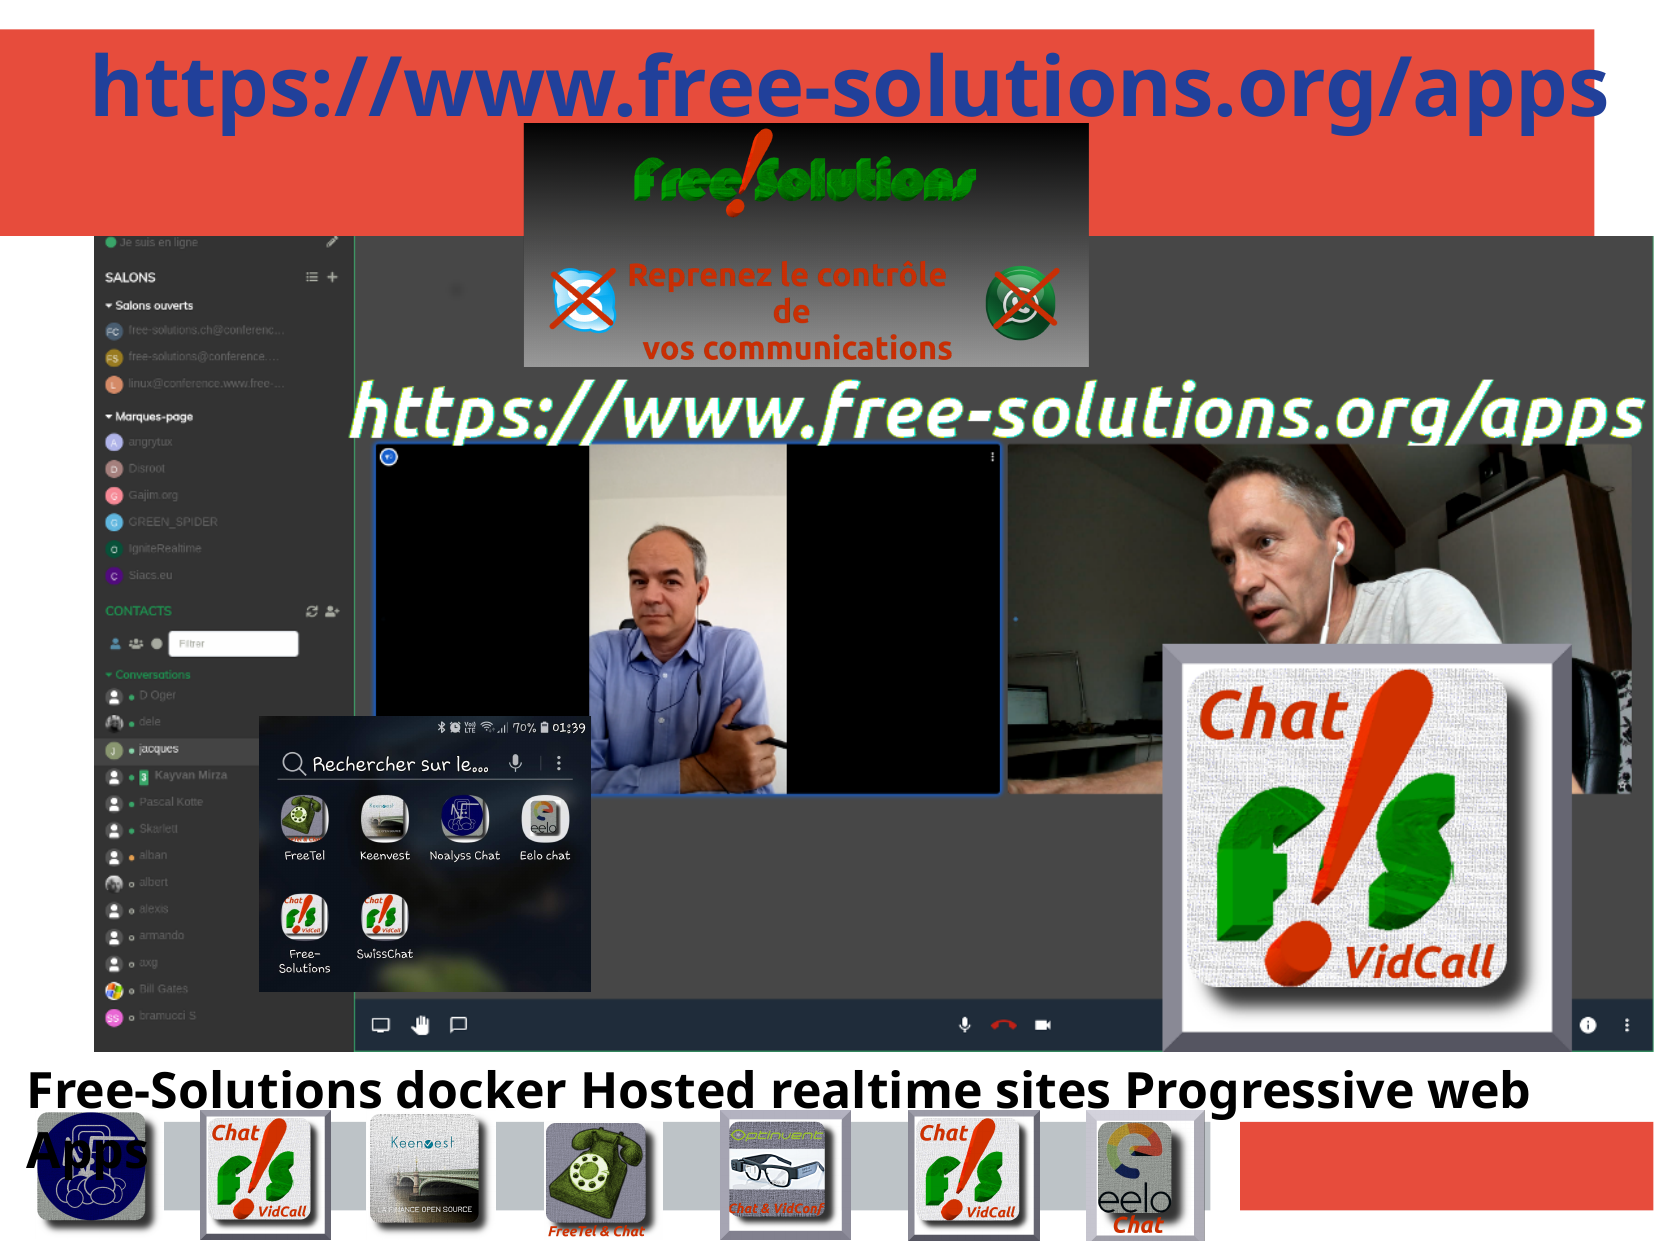

https://www.free-solutions.org/apps
Free-Solutions docker Hosted realtime sites Progressive web Apps